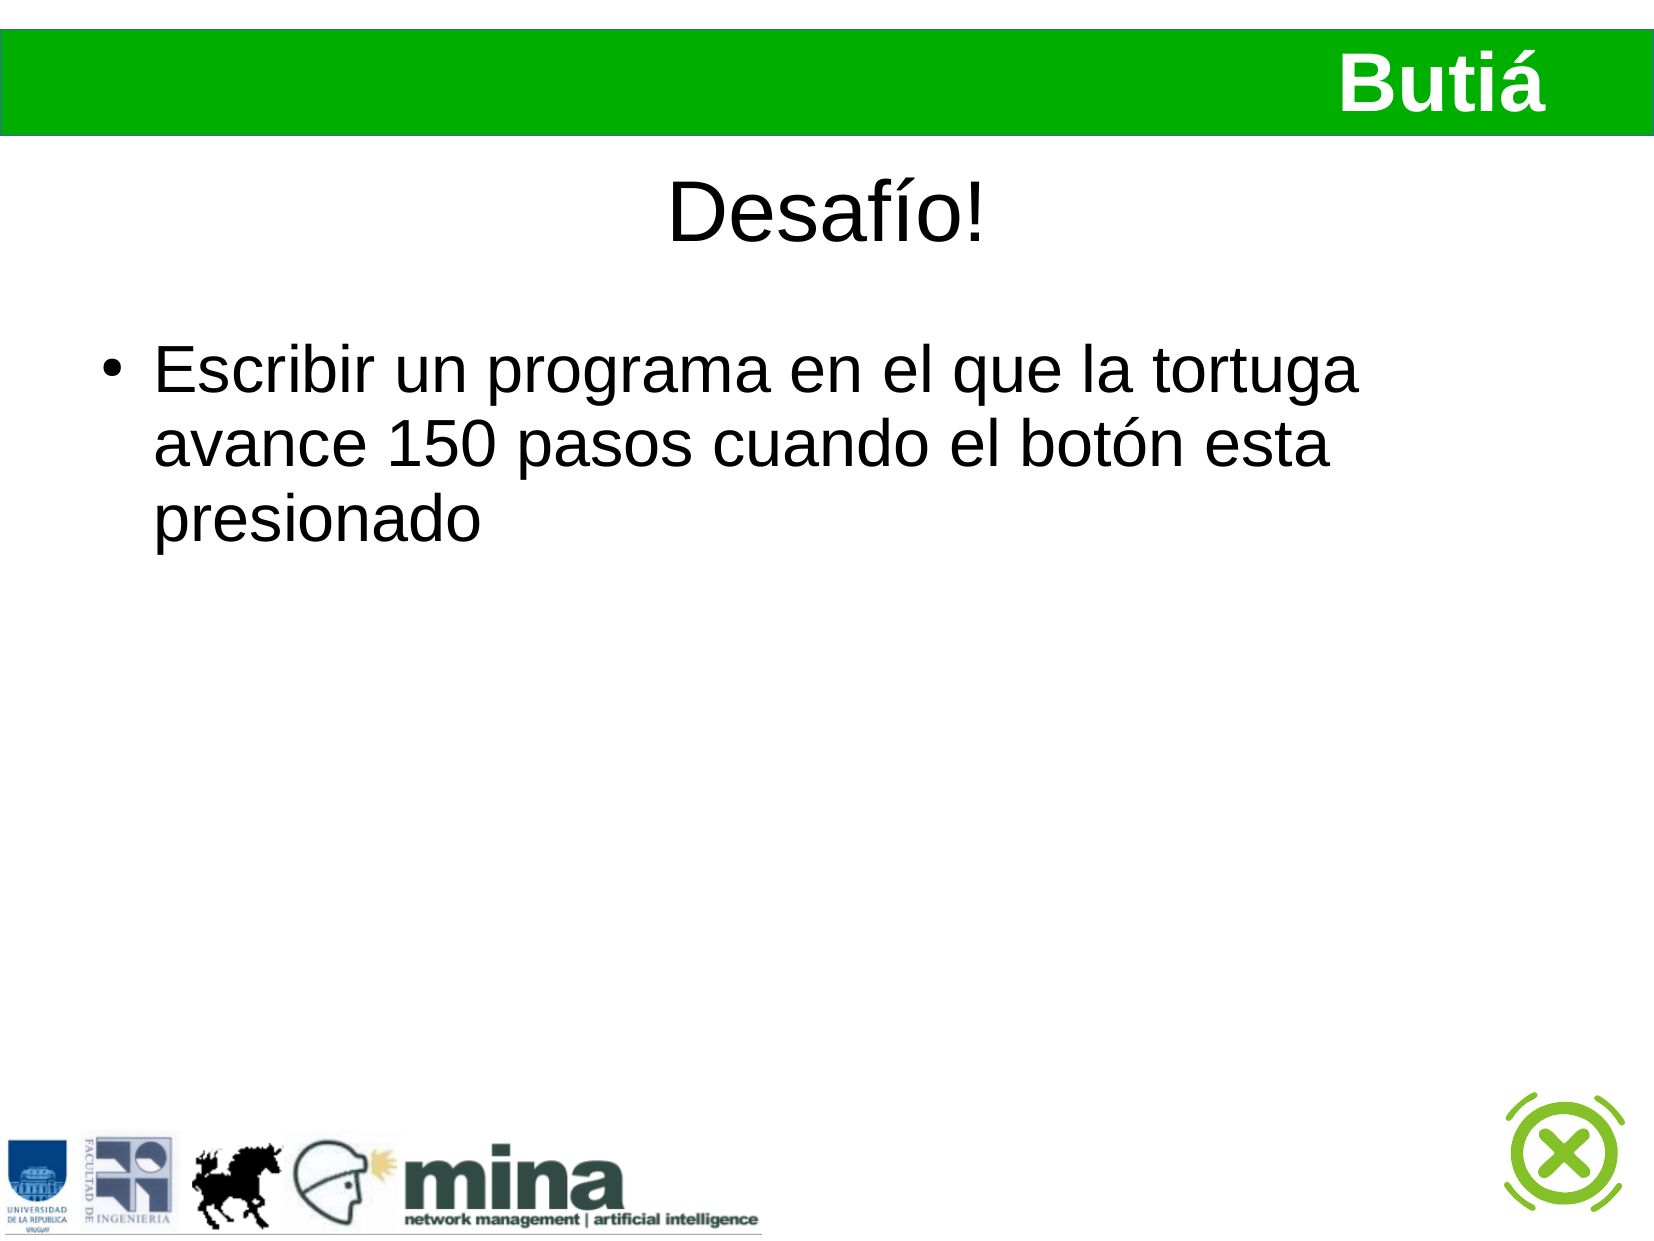

# Desafío!
Escribir un programa en el que la tortuga avance 150 pasos cuando el botón esta presionado